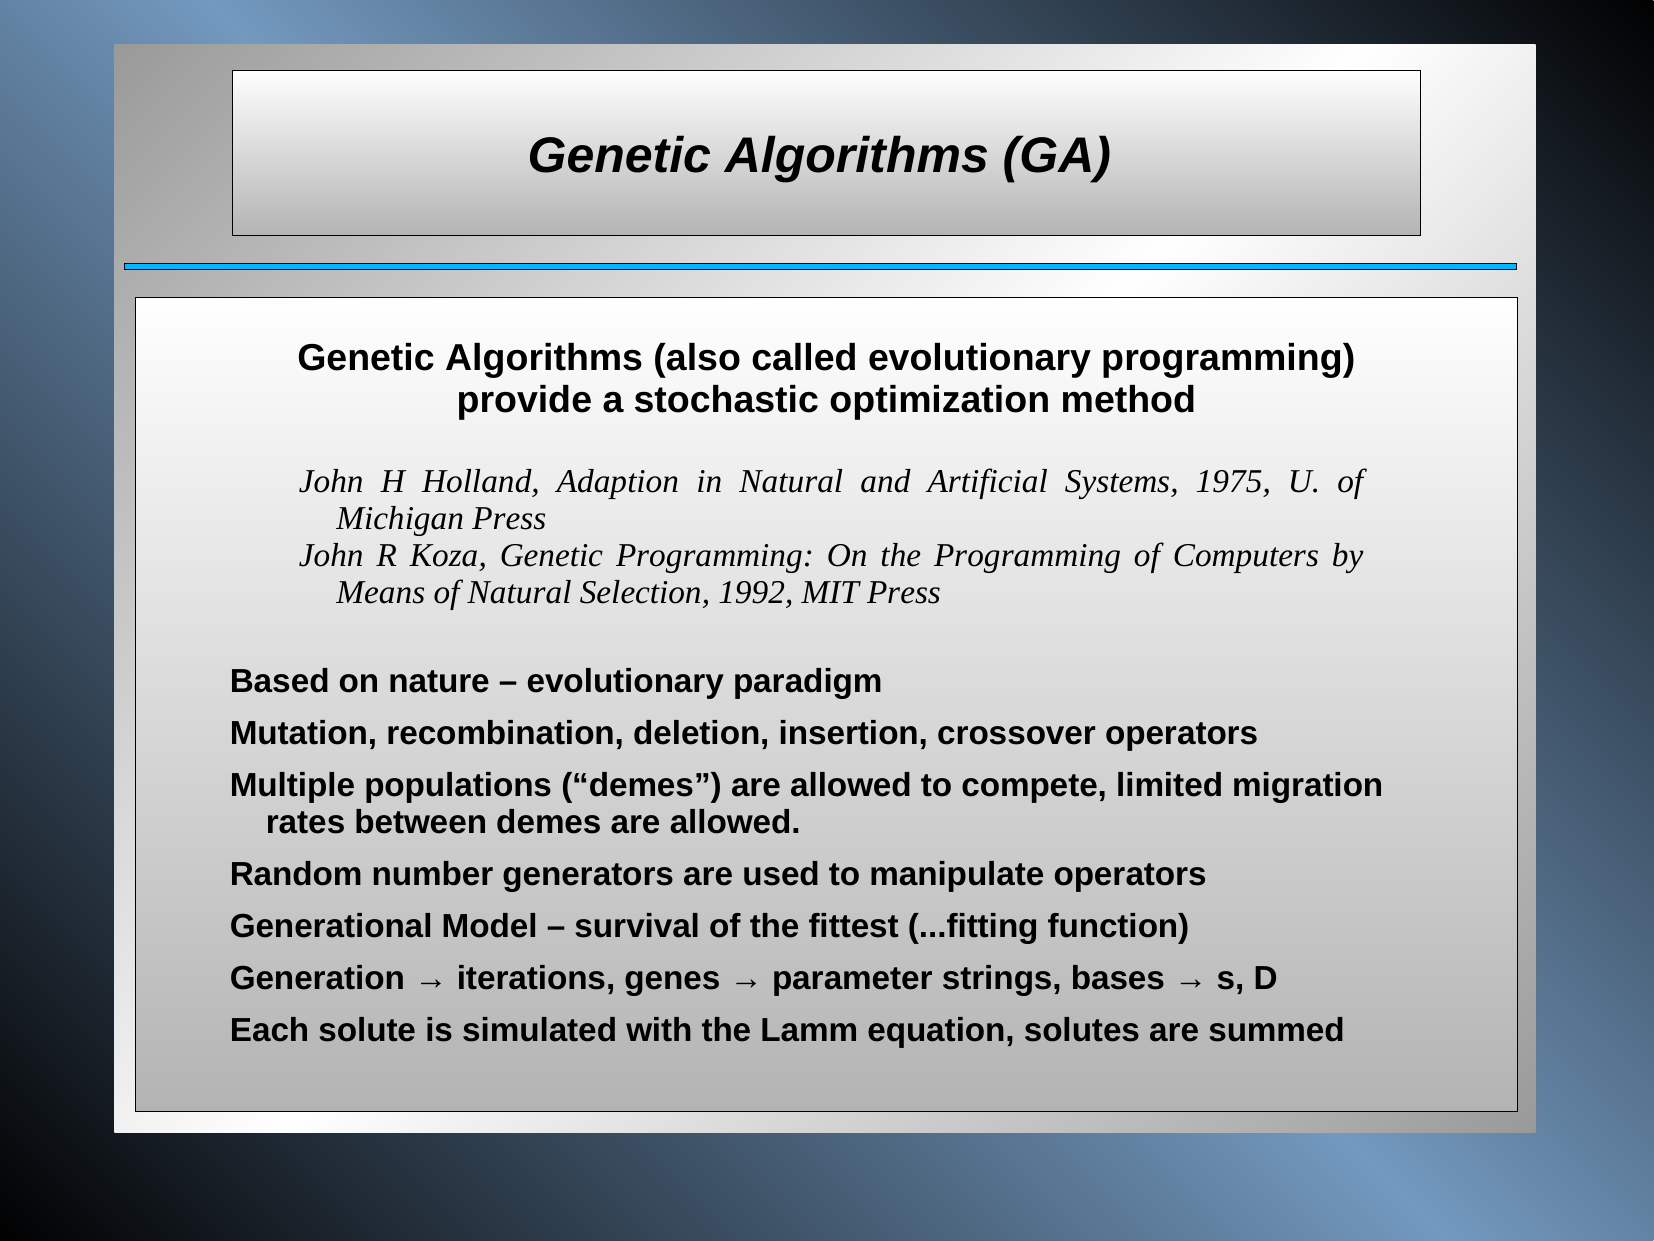

Genetic Algorithms (GA)
Genetic Algorithms (also called evolutionary programming)
provide a stochastic optimization method
John H Holland, Adaption in Natural and Artificial Systems, 1975, U. of Michigan Press
John R Koza, Genetic Programming: On the Programming of Computers by Means of Natural Selection, 1992, MIT Press
Based on nature – evolutionary paradigm
Mutation, recombination, deletion, insertion, crossover operators
Multiple populations (“demes”) are allowed to compete, limited migration rates between demes are allowed.
Random number generators are used to manipulate operators
Generational Model – survival of the fittest (...fitting function)
Generation → iterations, genes → parameter strings, bases → s, D
Each solute is simulated with the Lamm equation, solutes are summed